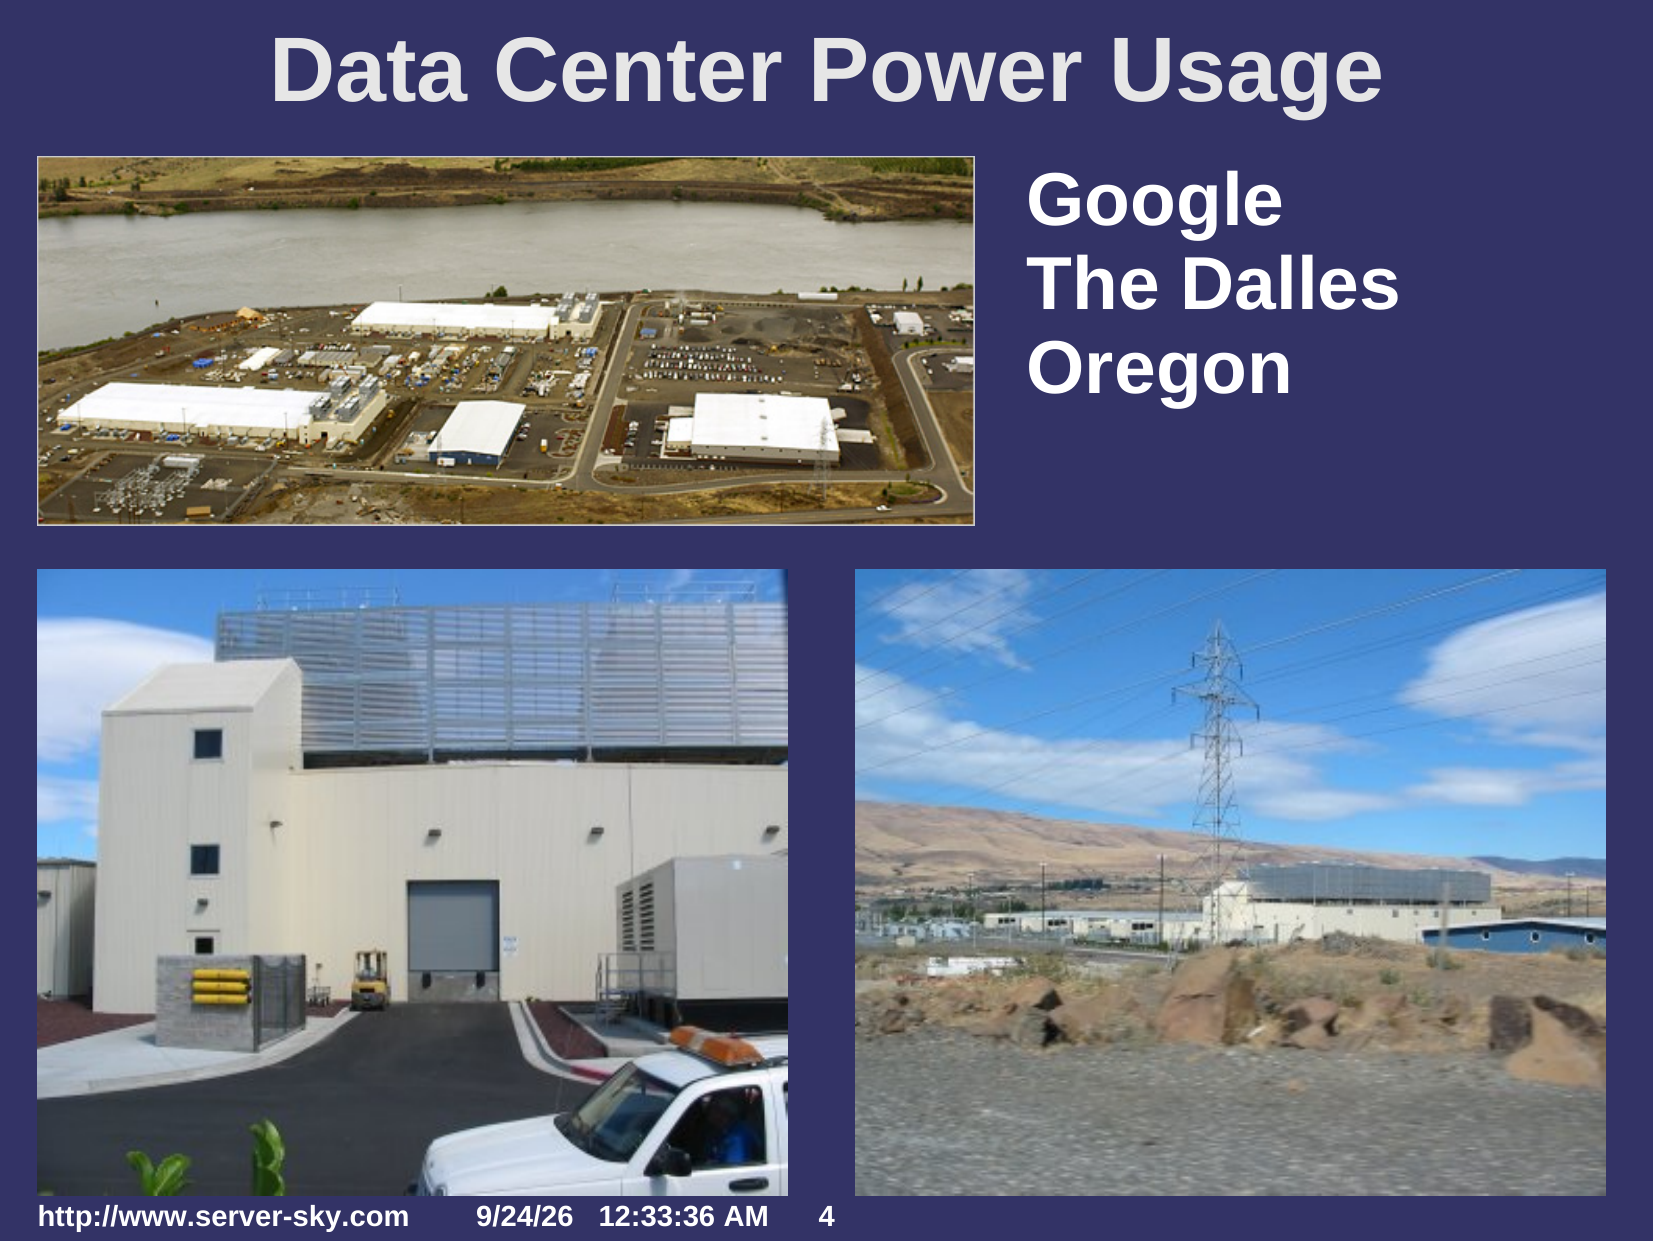

# Data Center Power Usage
Google
The Dalles
Oregon